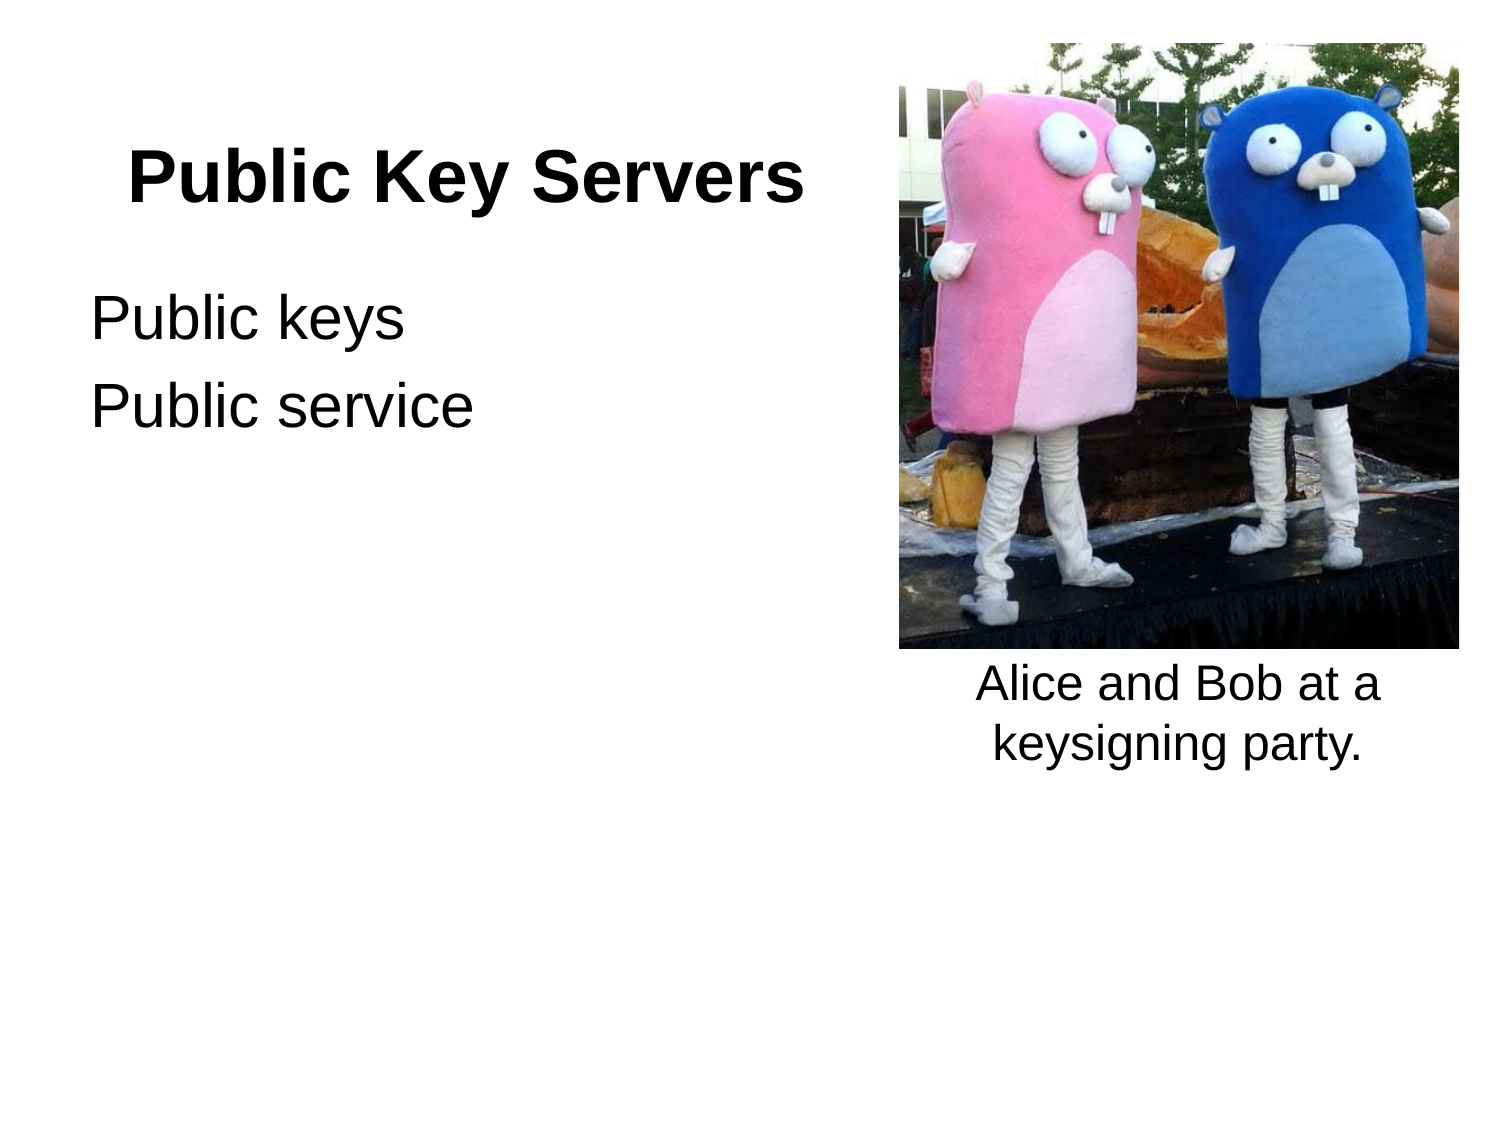

# Public Key Servers
Public keys
Public service
Alice and Bob at a keysigning party.